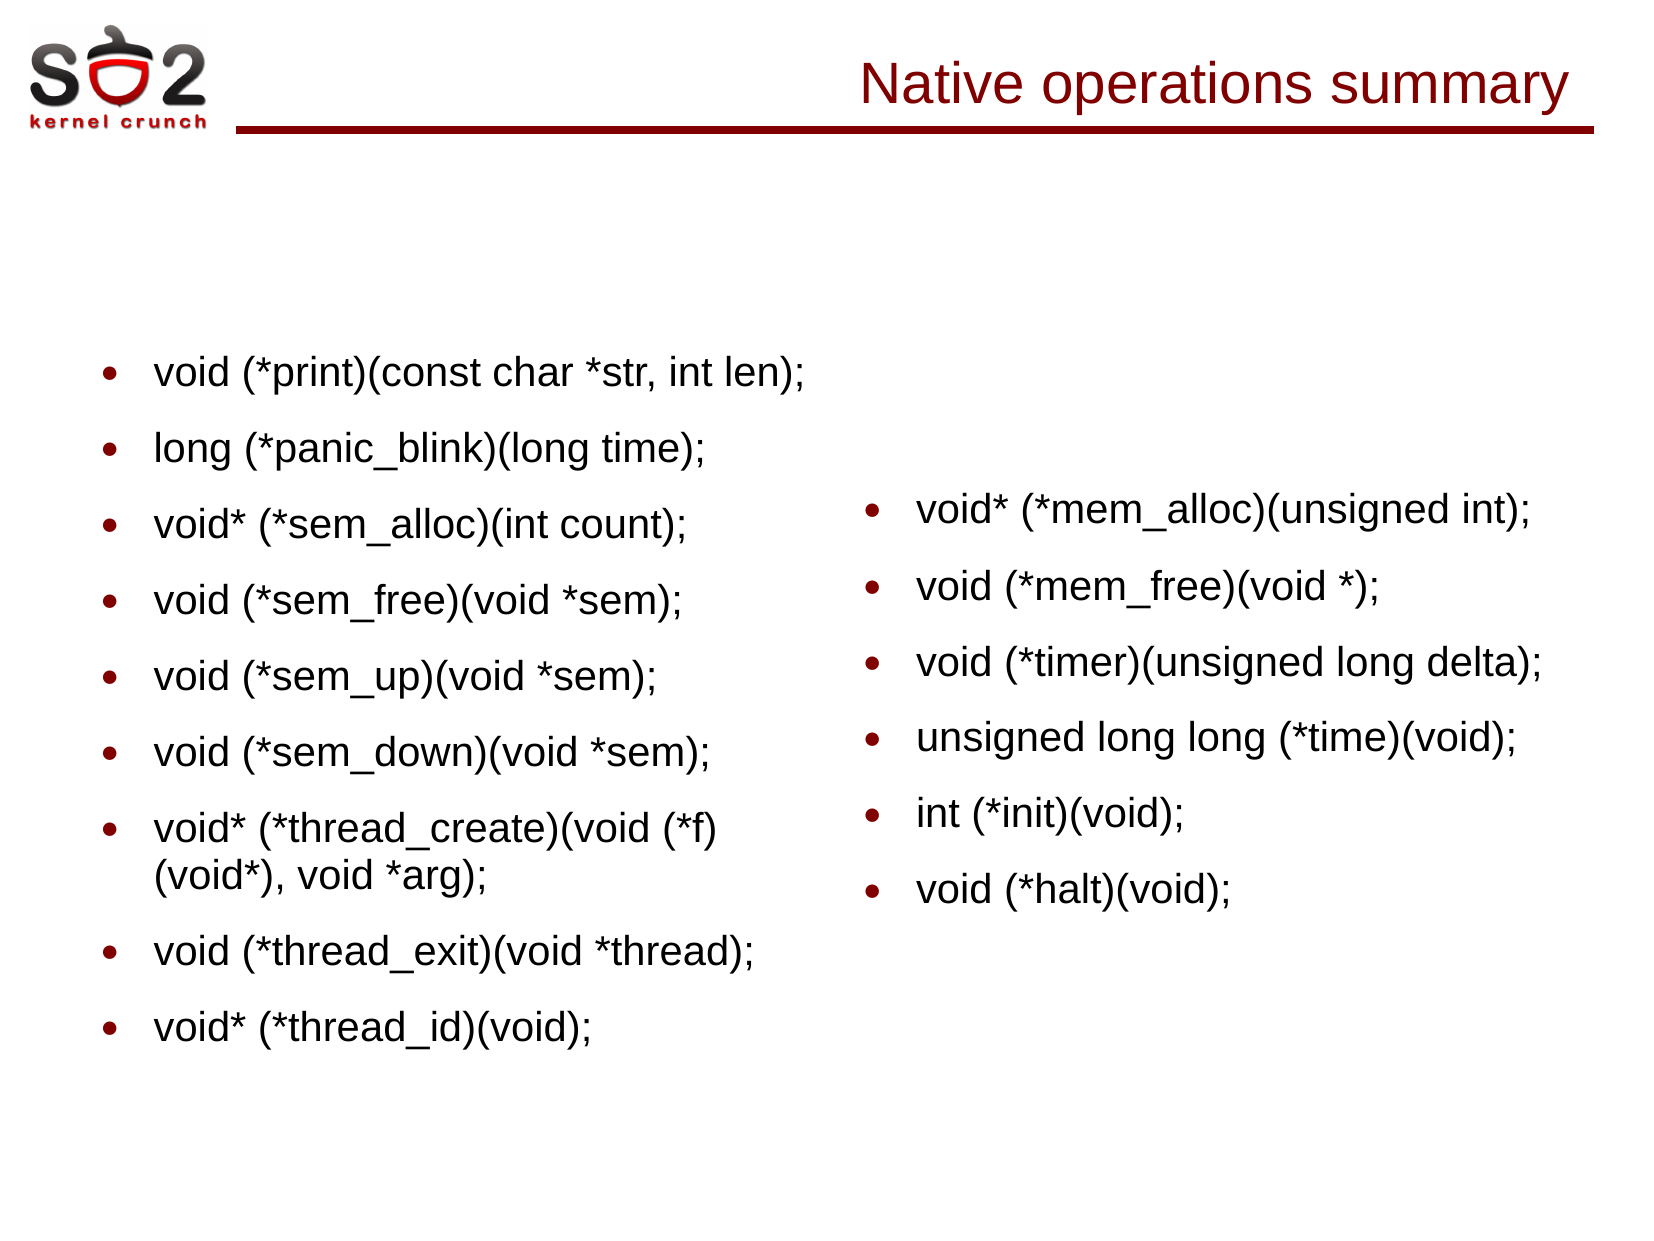

# Native operations summary
void (*print)(const char *str, int len);
long (*panic_blink)(long time);
void* (*sem_alloc)(int count);
void (*sem_free)(void *sem);
void (*sem_up)(void *sem);
void (*sem_down)(void *sem);
void* (*thread_create)(void (*f)(void*), void *arg);
void (*thread_exit)(void *thread);
void* (*thread_id)(void);
void* (*mem_alloc)(unsigned int);
void (*mem_free)(void *);
void (*timer)(unsigned long delta);
unsigned long long (*time)(void);
int (*init)(void);
void (*halt)(void);